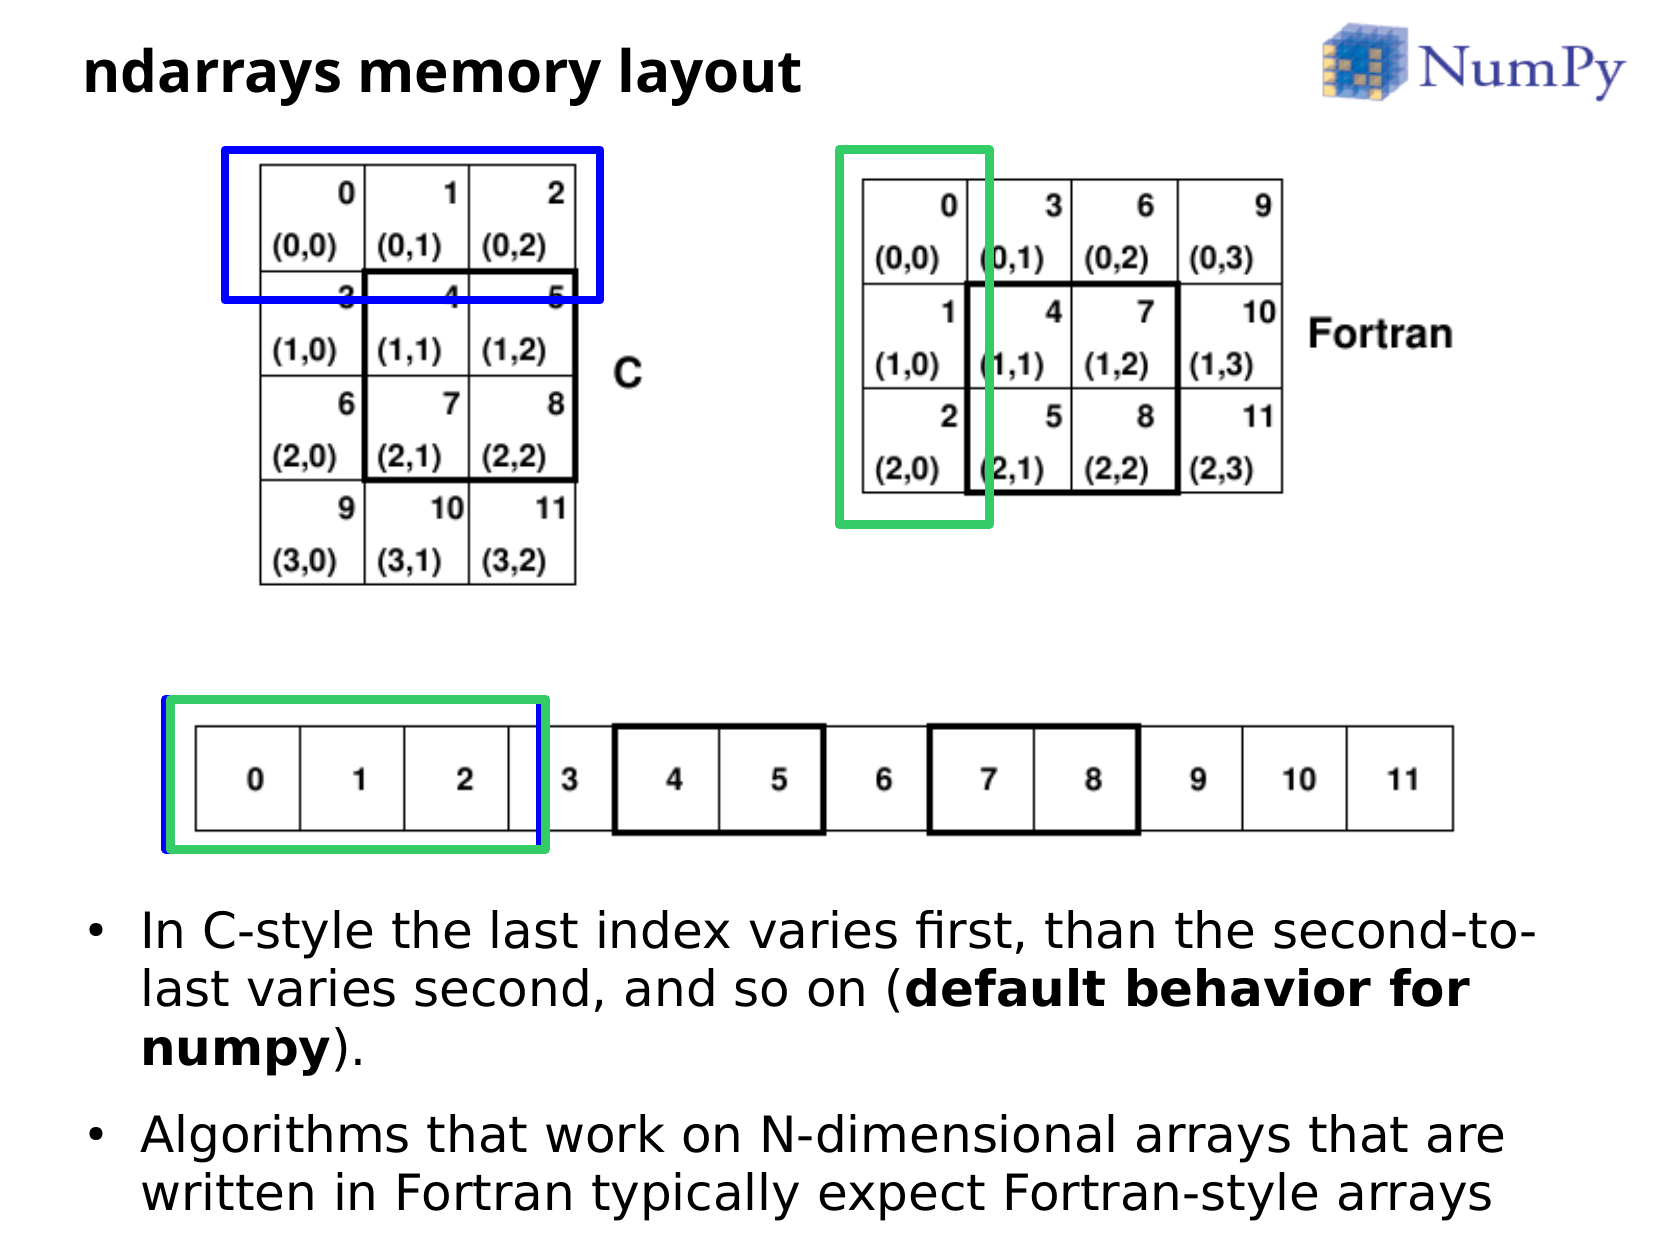

# ndarrays memory layout
In C-style the last index varies first, than the second-to-last varies second, and so on (default behavior for numpy).
Algorithms that work on N-dimensional arrays that are written in Fortran typically expect Fortran-style arrays